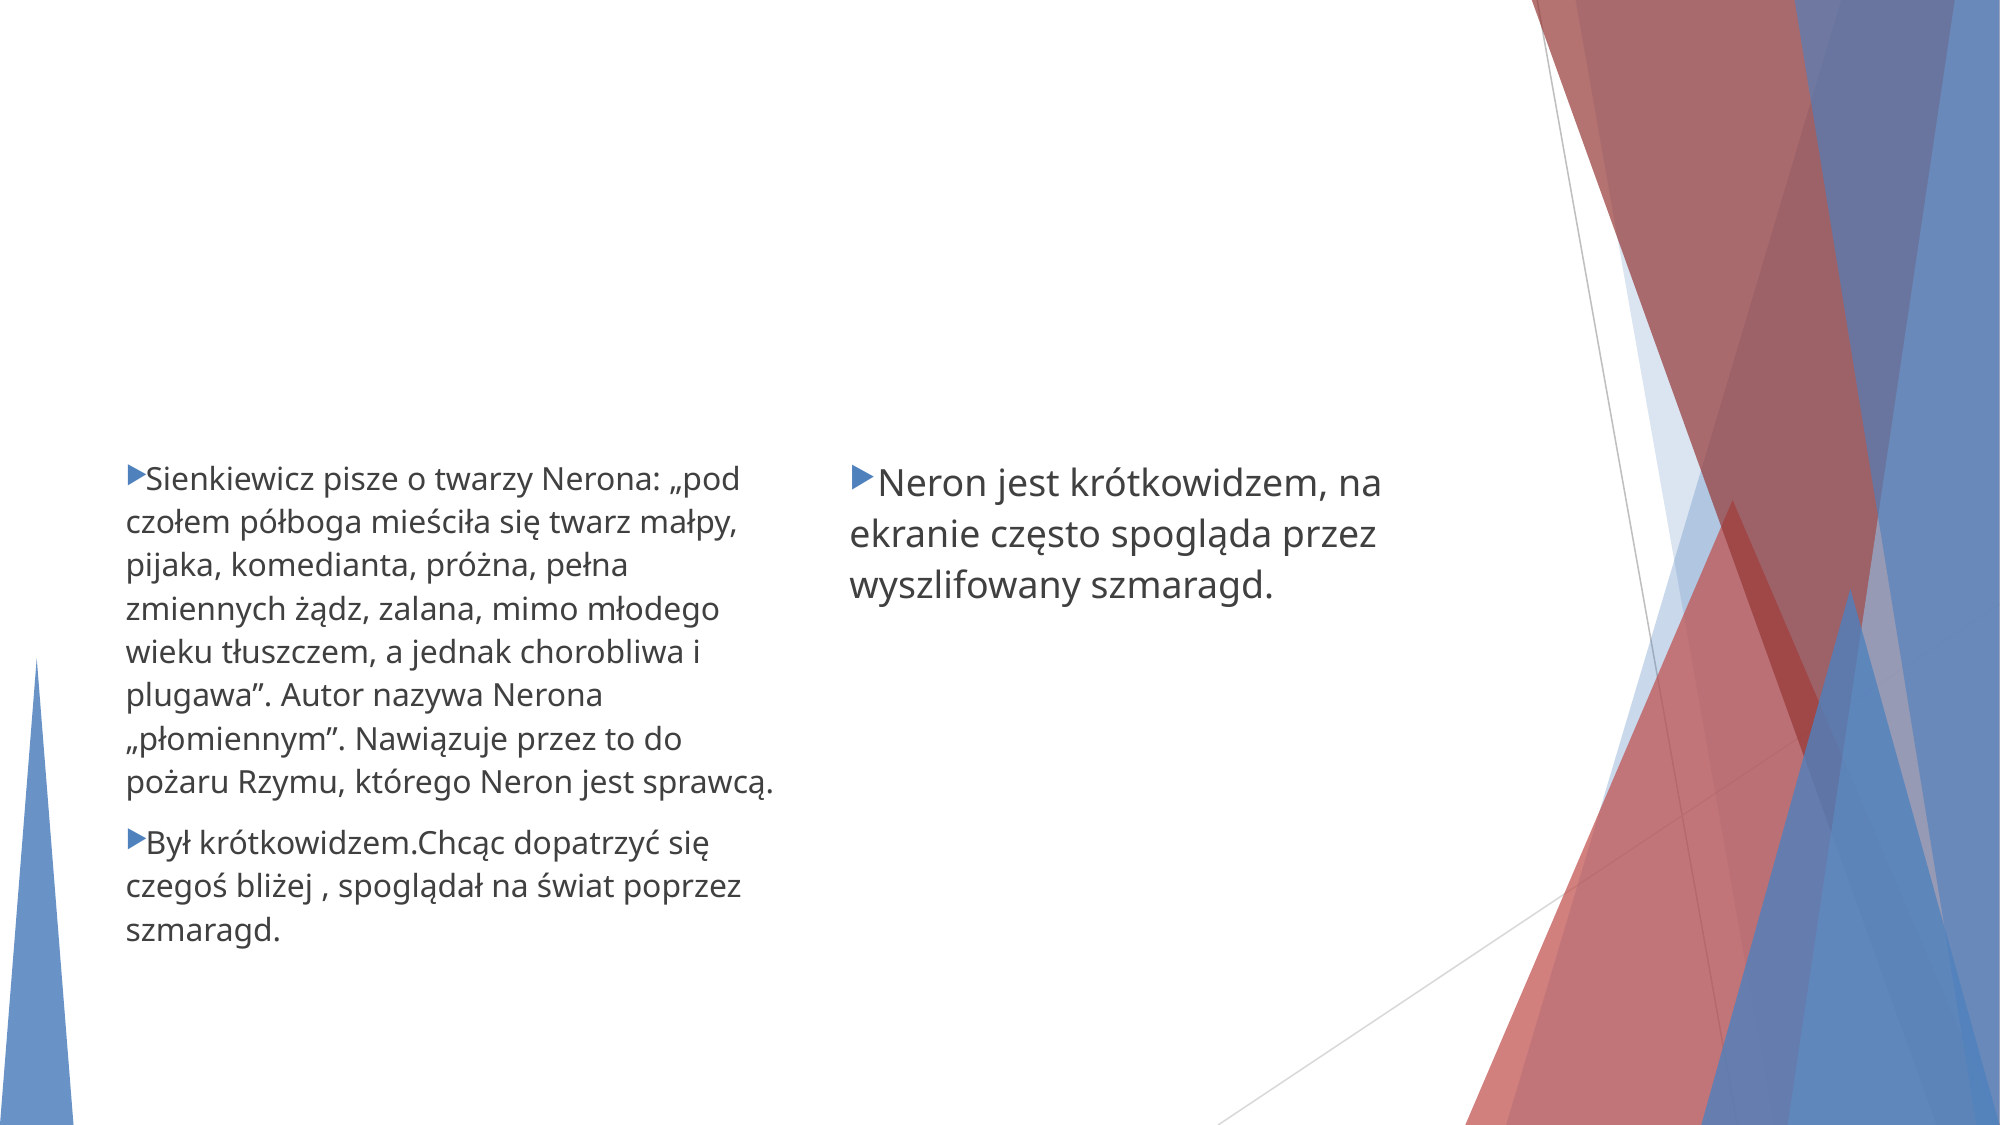

#
Sienkiewicz pisze o twarzy Nerona: „pod czołem półboga mieściła się twarz małpy, pijaka, komedianta, próżna, pełna zmiennych żądz, zalana, mimo młodego wieku tłuszczem, a jednak chorobliwa i plugawa”. Autor nazywa Nerona „płomiennym”. Nawiązuje przez to do pożaru Rzymu, którego Neron jest sprawcą.
Był krótkowidzem.Chcąc dopatrzyć się czegoś bliżej , spoglądał na świat poprzez szmaragd.
Neron jest krótkowidzem, na ekranie często spogląda przez wyszlifowany szmaragd.